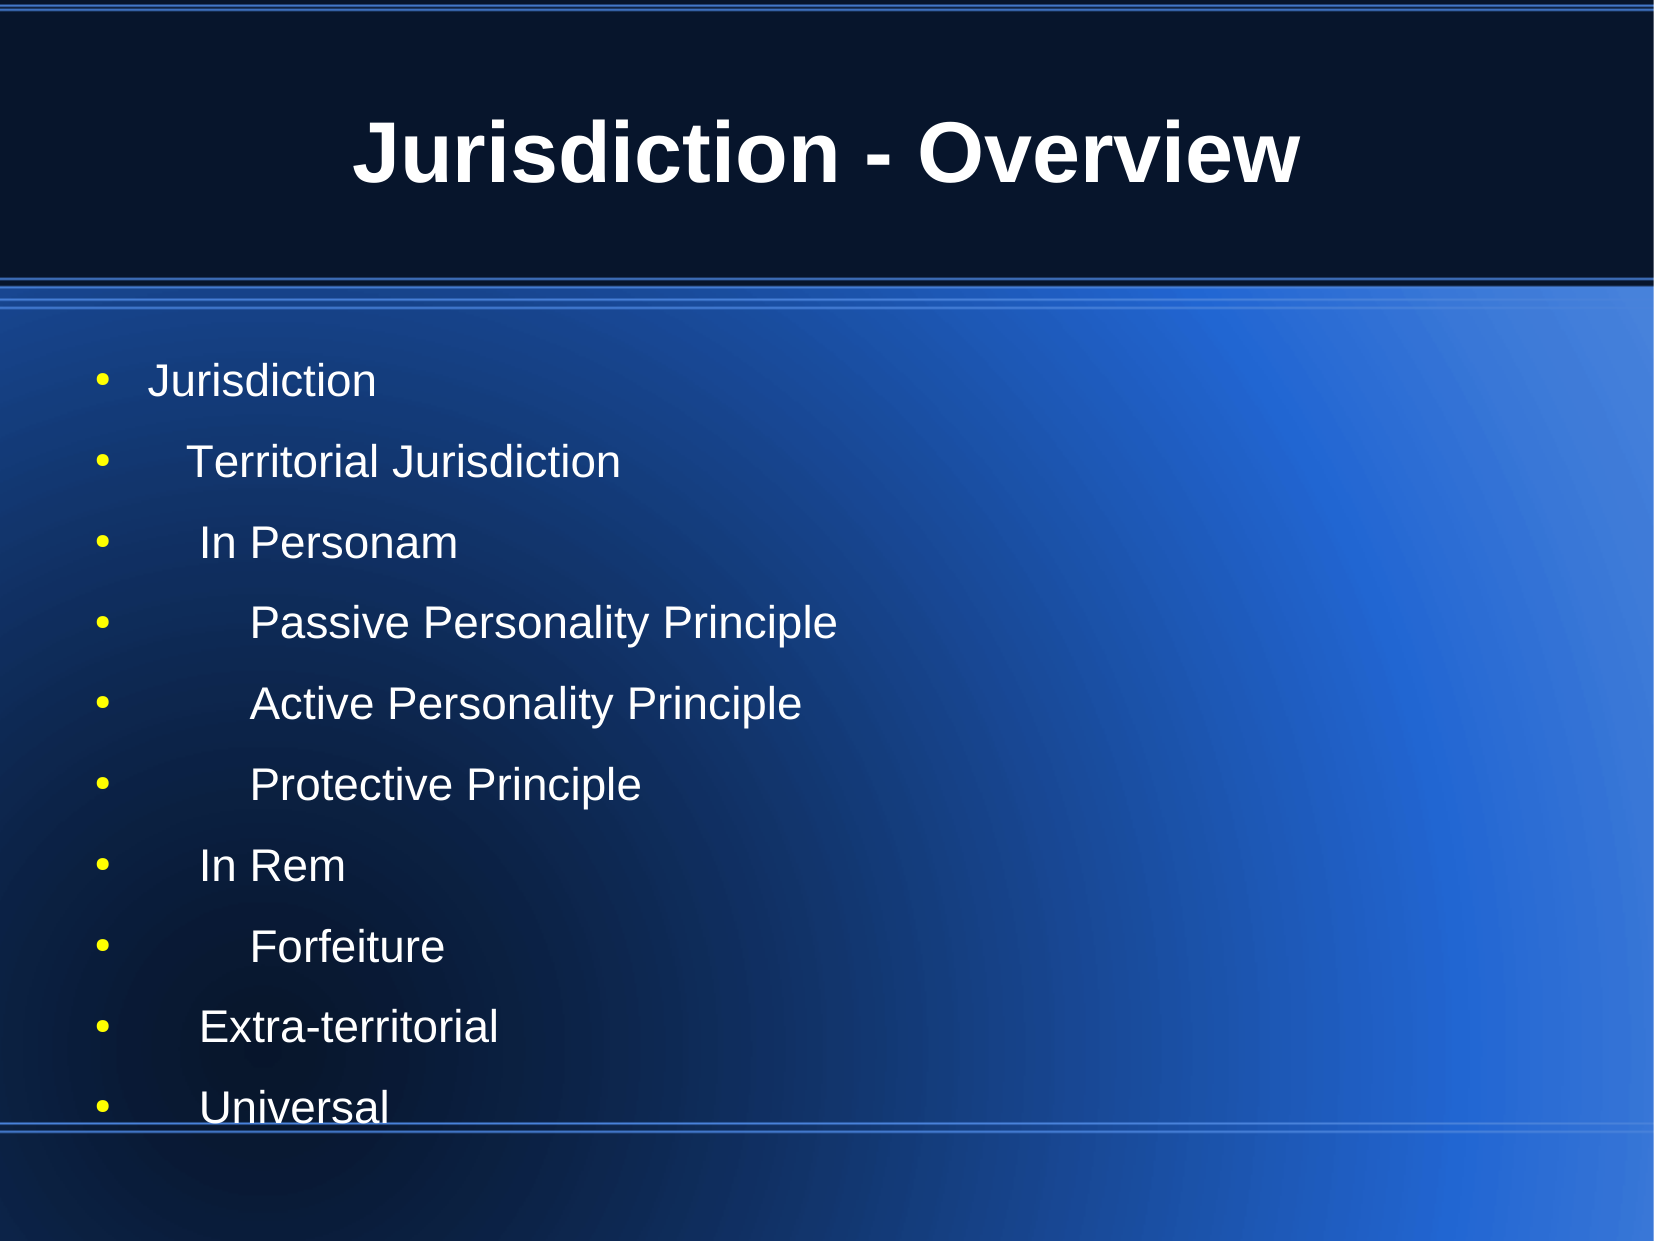

# Jurisdiction - Overview
Jurisdiction
 Territorial Jurisdiction
 In Personam
 Passive Personality Principle
 Active Personality Principle
 Protective Principle
 In Rem
 Forfeiture
 Extra-territorial
 Universal